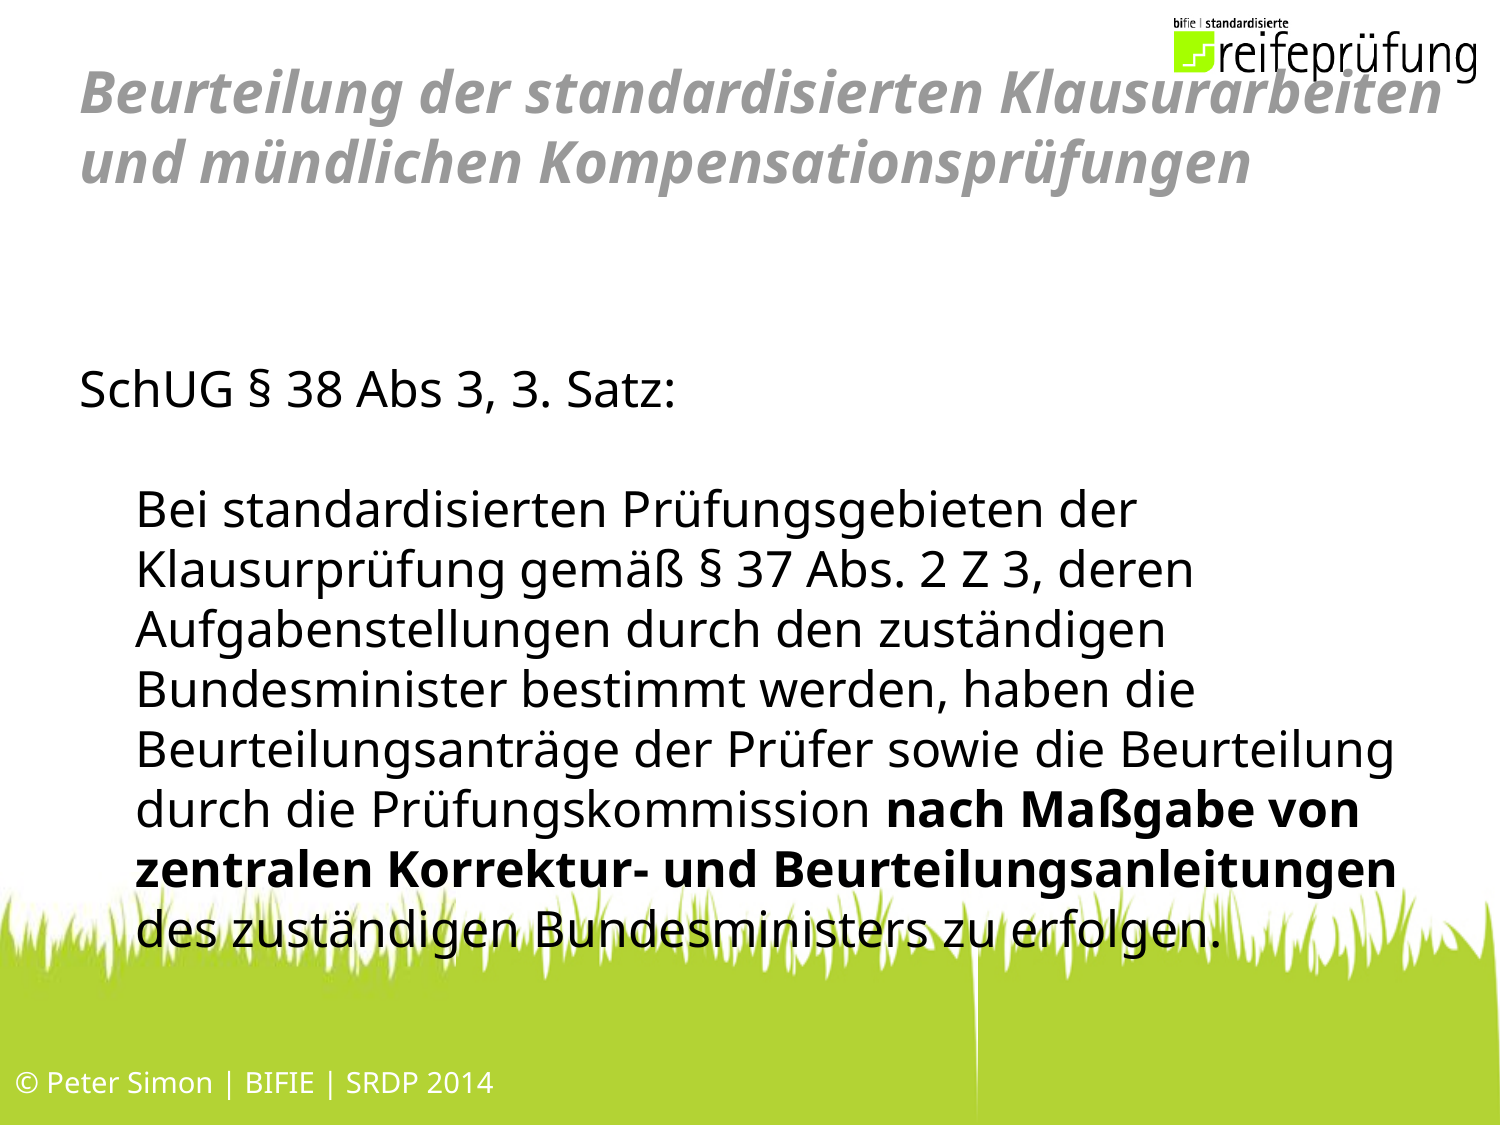

# Beurteilung der standardisierten Klausurarbeiten und mündlichen Kompensationsprüfungen
SchUG § 38 Abs 3, 3. Satz:
Bei standardisierten Prüfungsgebieten der Klausurprüfung gemäß § 37 Abs. 2 Z 3, deren Aufgabenstellungen durch den zuständigen Bundesminister bestimmt werden, haben die Beurteilungsanträge der Prüfer sowie die Beurteilung durch die Prüfungskommission nach Maßgabe von zentralen Korrektur- und Beurteilungsanleitungen des zuständigen Bundesministers zu erfolgen.